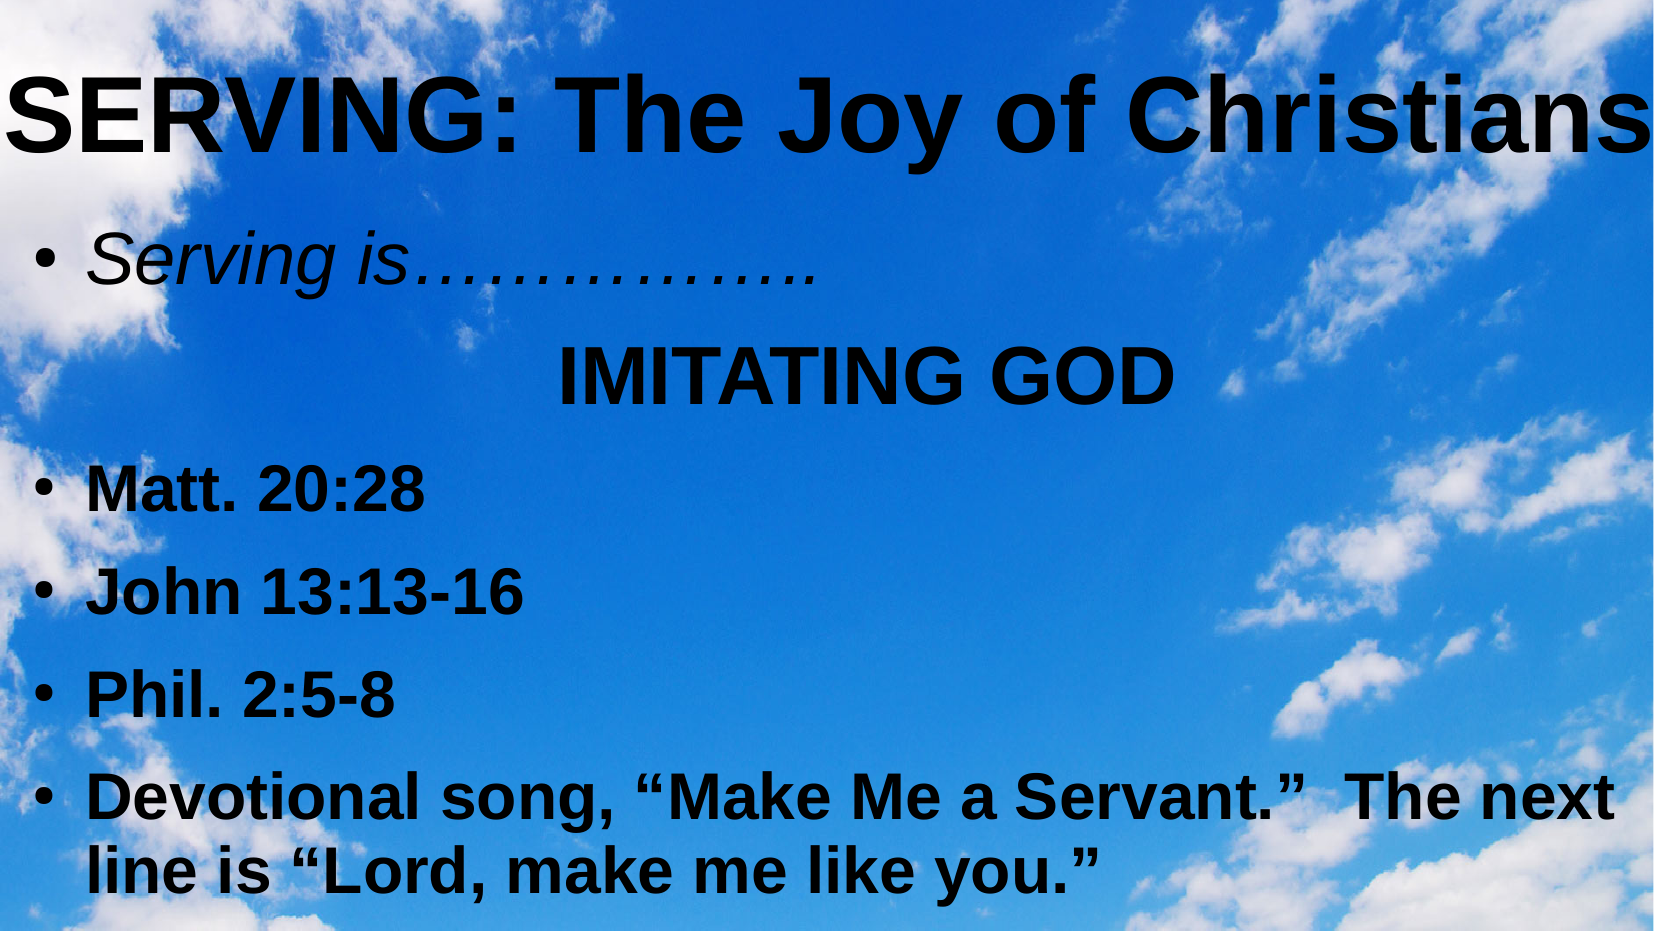

# SERVING: The Joy of Christians
Serving is……………..
IMITATING GOD
Matt. 20:28
John 13:13-16
Phil. 2:5-8
Devotional song, “Make Me a Servant.” The next line is “Lord, make me like you.”